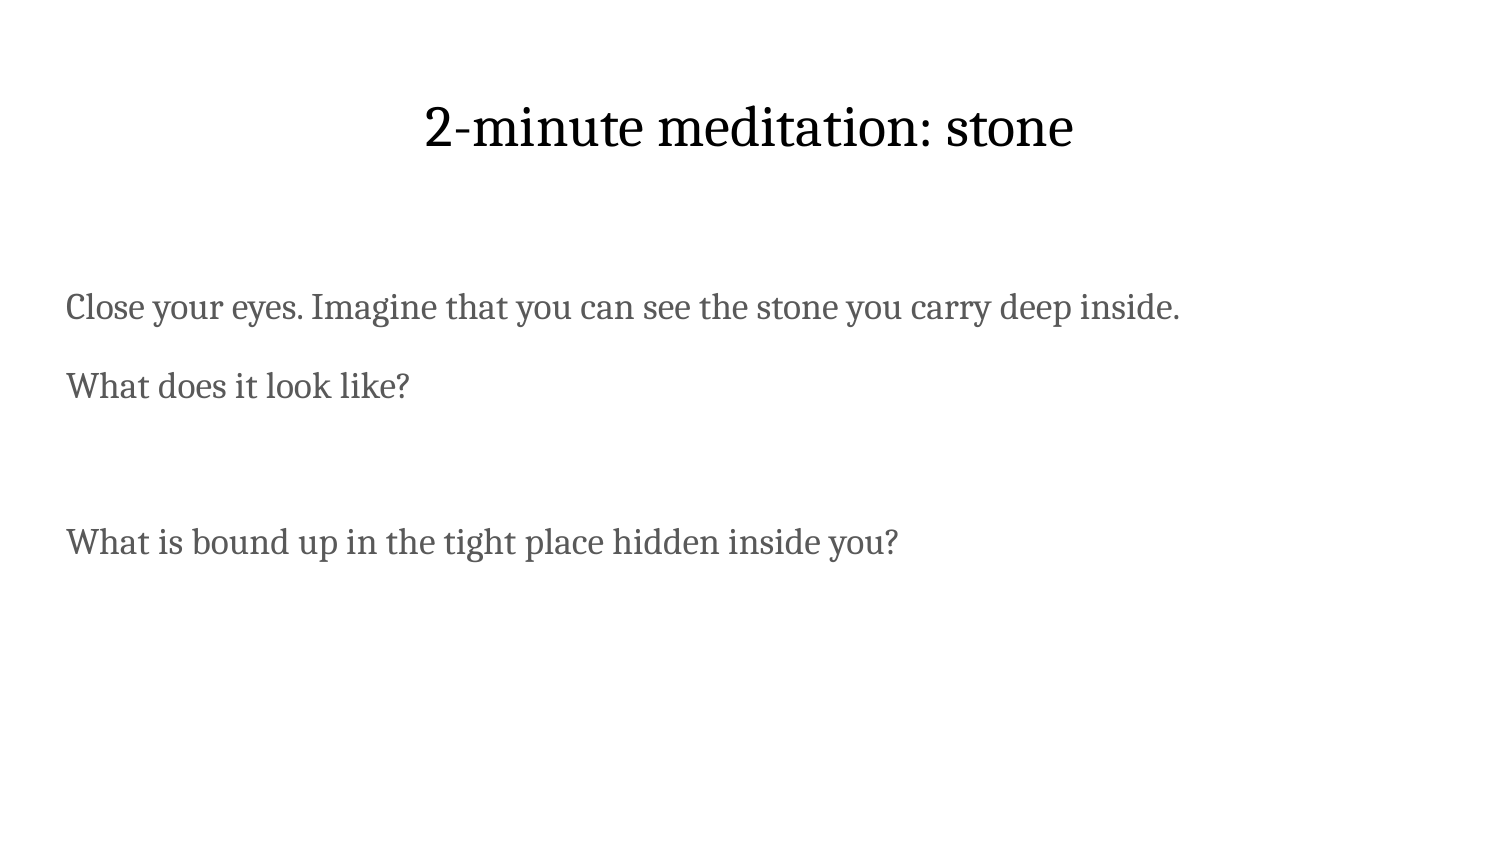

# 2-minute meditation: stone
Close your eyes. Imagine that you can see the stone you carry deep inside.
What does it look like?
What is bound up in the tight place hidden inside you?